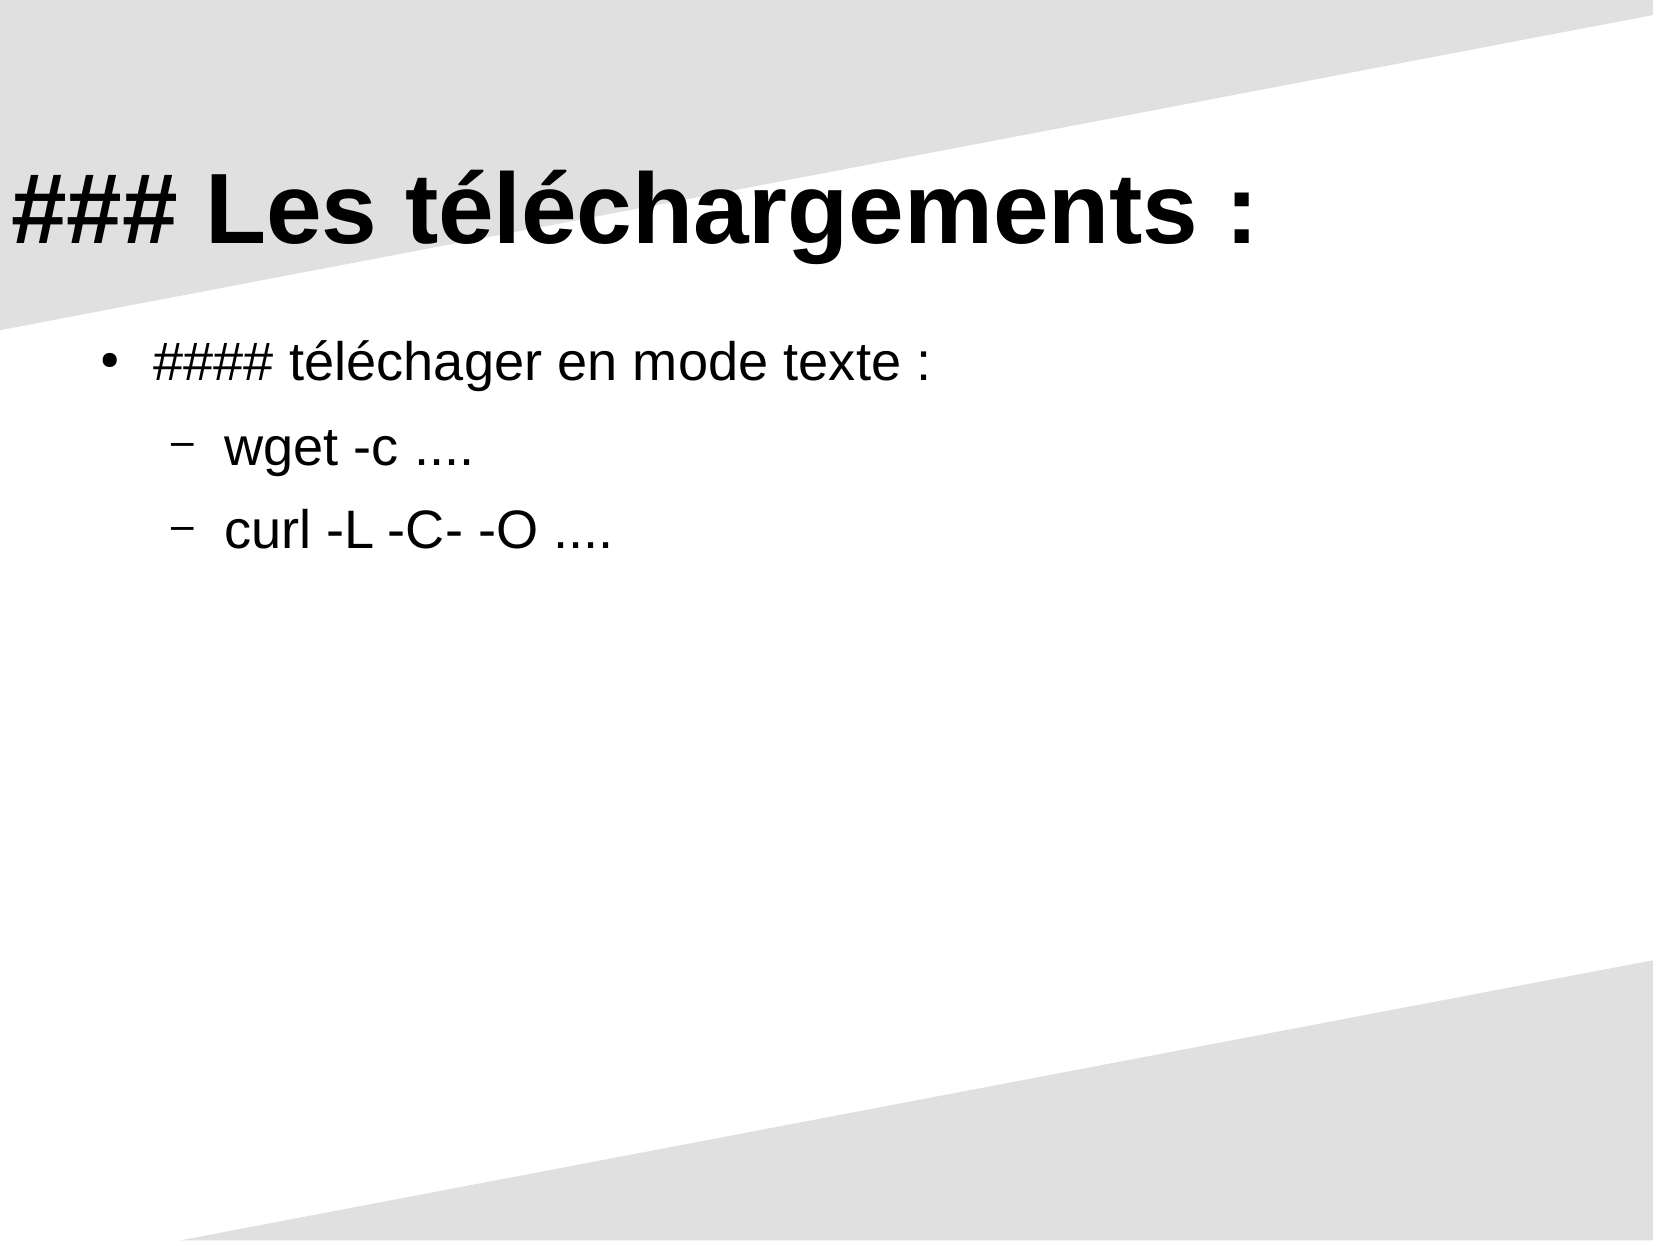

# ### Les téléchargements :
#### téléchager en mode texte :
wget -c ....
curl -L -C- -O ....